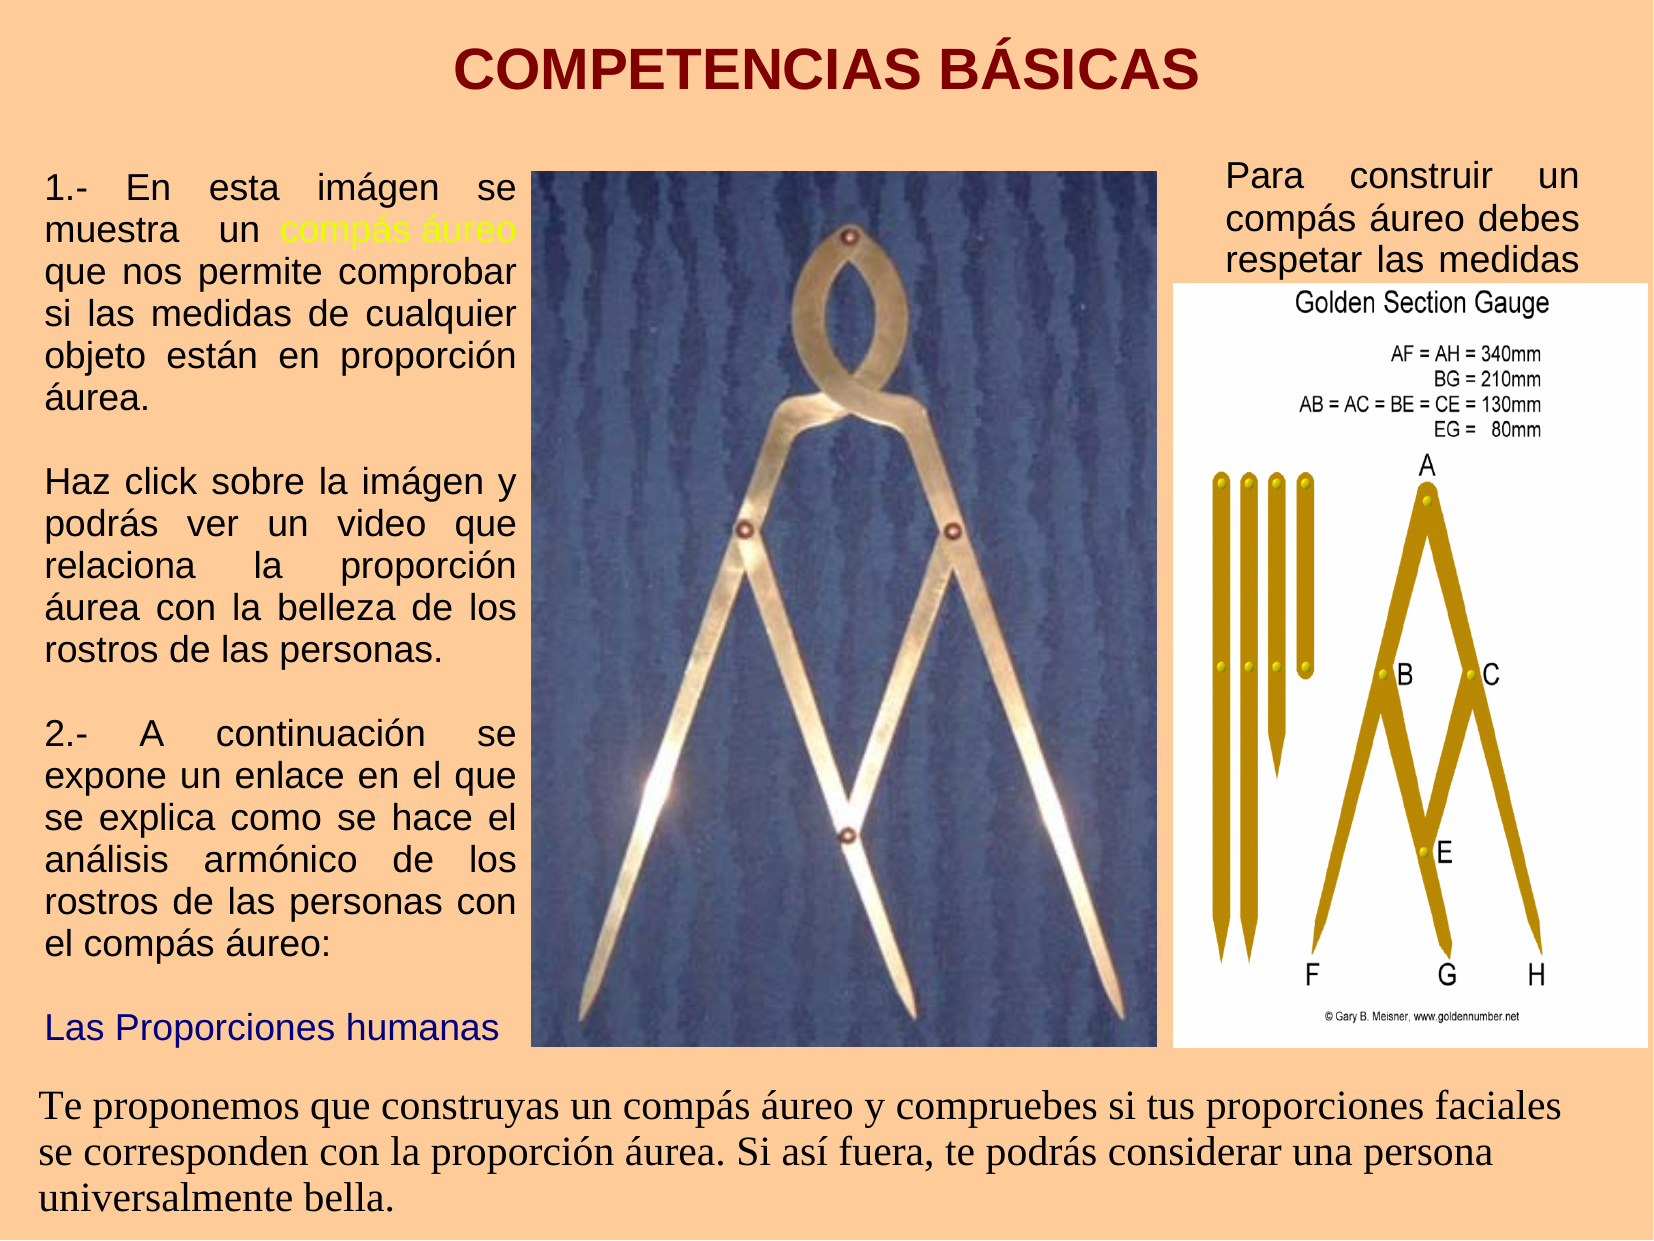

COMPETENCIAS BÁSICAS
Para construir un compás áureo debes respetar las medidas
1.- En esta imágen se muestra un compás áureo que nos permite comprobar si las medidas de cualquier objeto están en proporción áurea.
Haz click sobre la imágen y podrás ver un video que relaciona la proporción áurea con la belleza de los rostros de las personas.
2.- A continuación se expone un enlace en el que se explica como se hace el análisis armónico de los rostros de las personas con el compás áureo:
Las Proporciones humanas
Te proponemos que construyas un compás áureo y compruebes si tus proporciones faciales se corresponden con la proporción áurea. Si así fuera, te podrás considerar una persona universalmente bella.